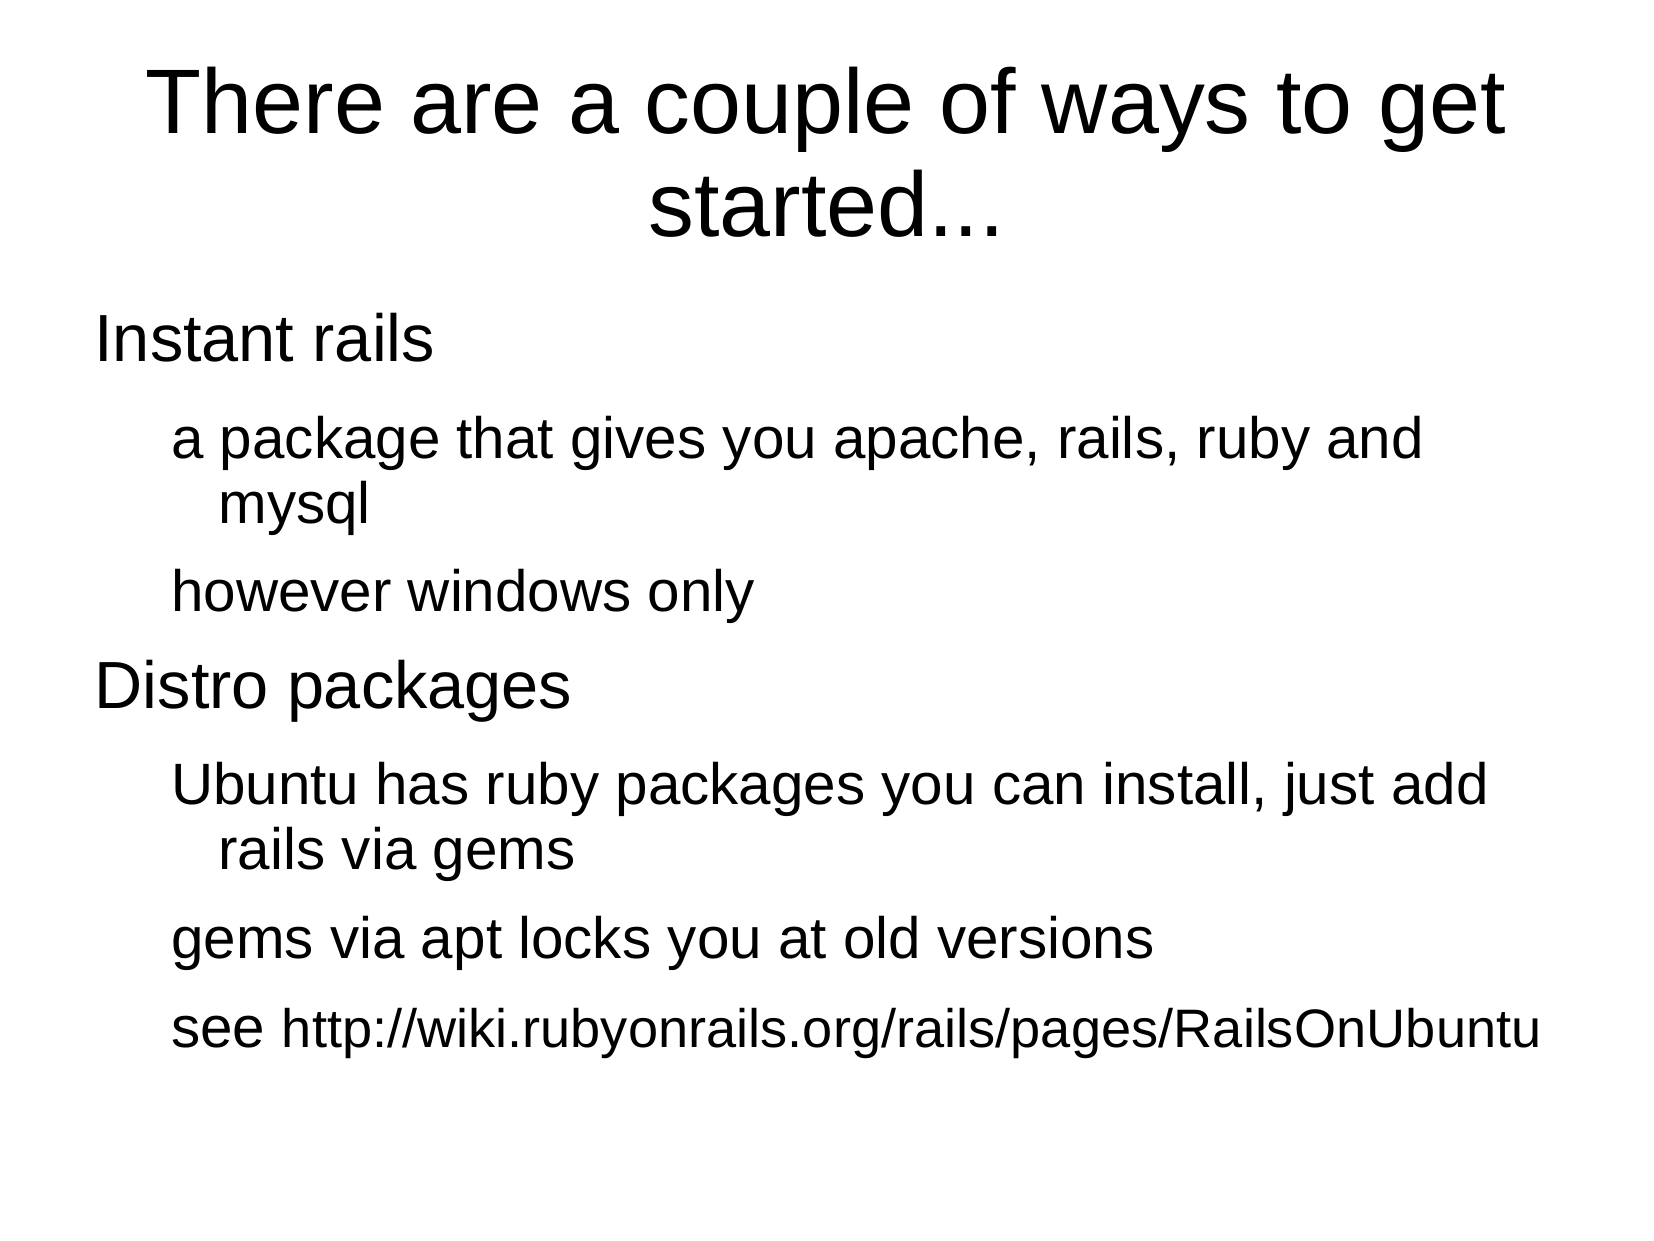

# There are a couple of ways to get started...
Instant rails
a package that gives you apache, rails, ruby and mysql
however windows only
Distro packages
Ubuntu has ruby packages you can install, just add rails via gems
gems via apt locks you at old versions
see http://wiki.rubyonrails.org/rails/pages/RailsOnUbuntu